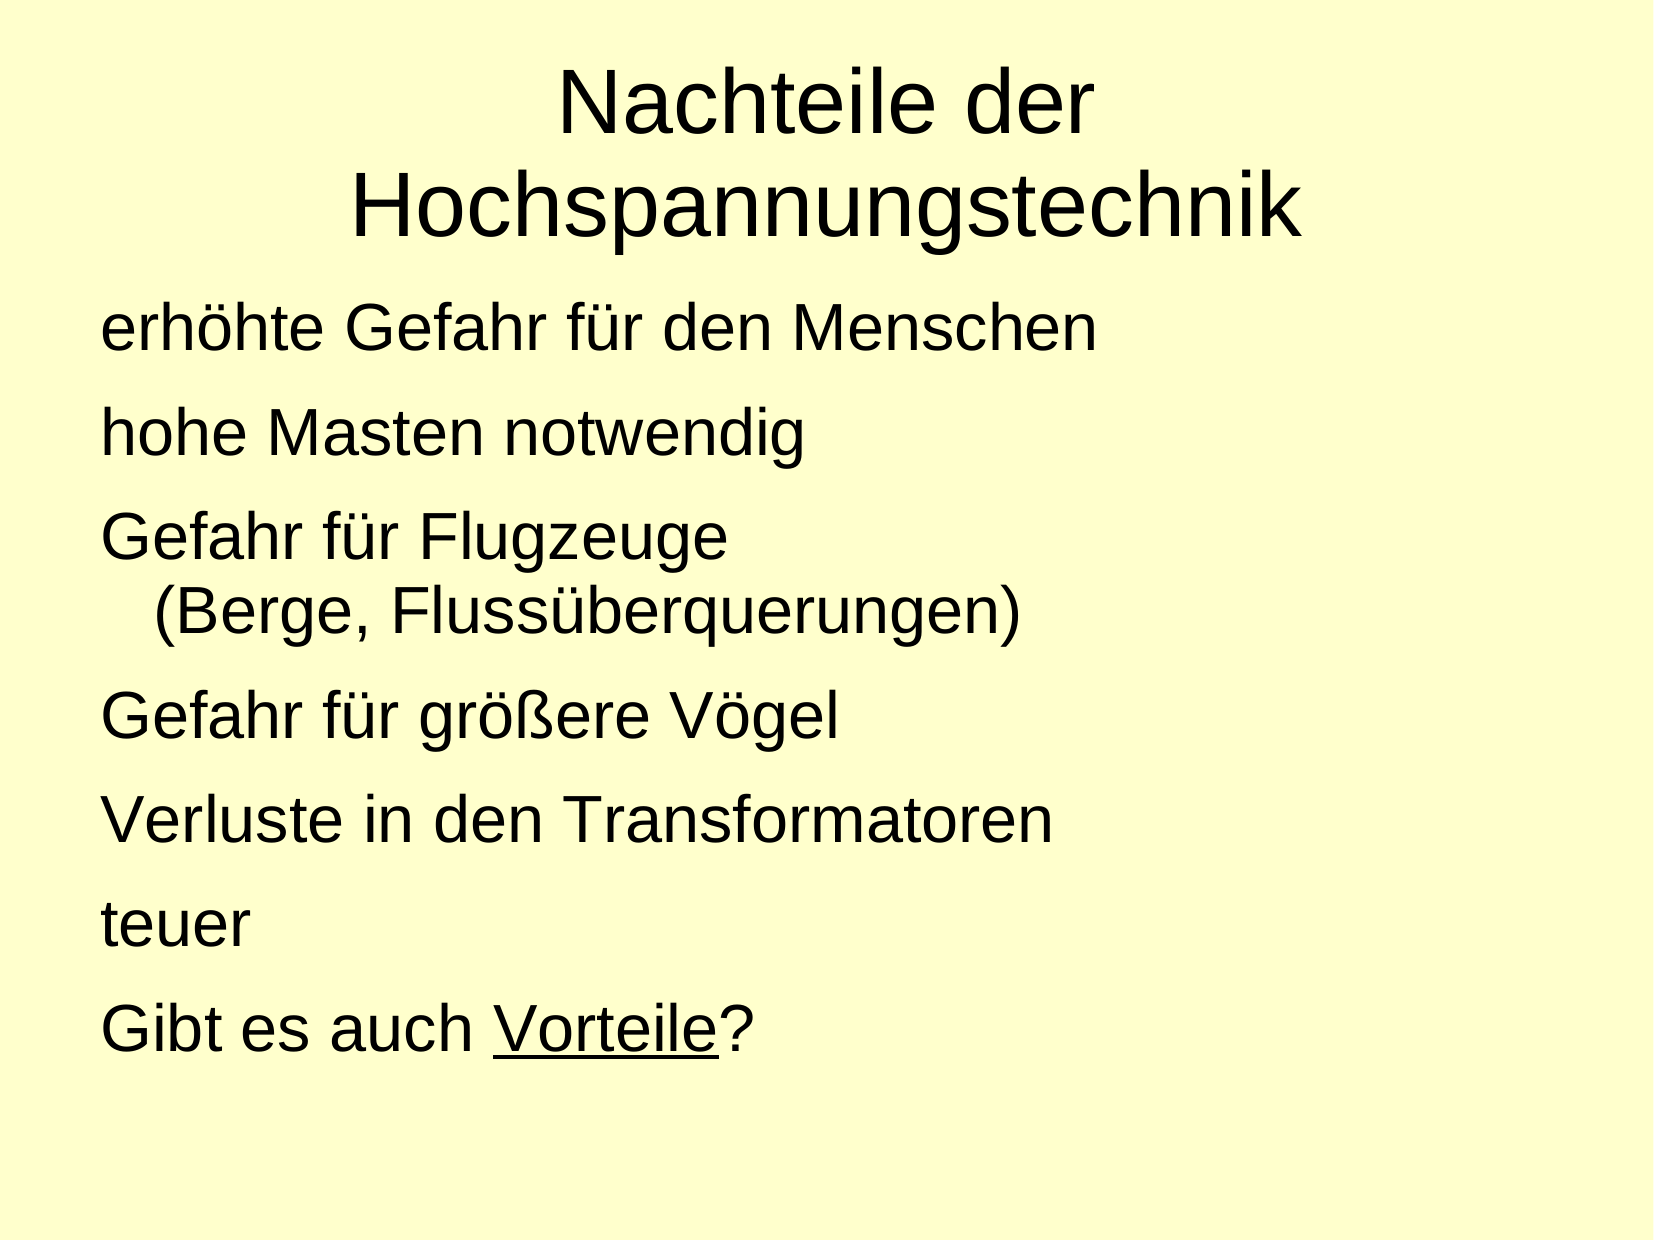

# Nachteile der Hochspannungstechnik
erhöhte Gefahr für den Menschen
hohe Masten notwendig
Gefahr für Flugzeuge
(Berge, Flussüberquerungen)
Gefahr für größere Vögel
Verluste in den Transformatoren
teuer
Gibt es auch Vorteile?